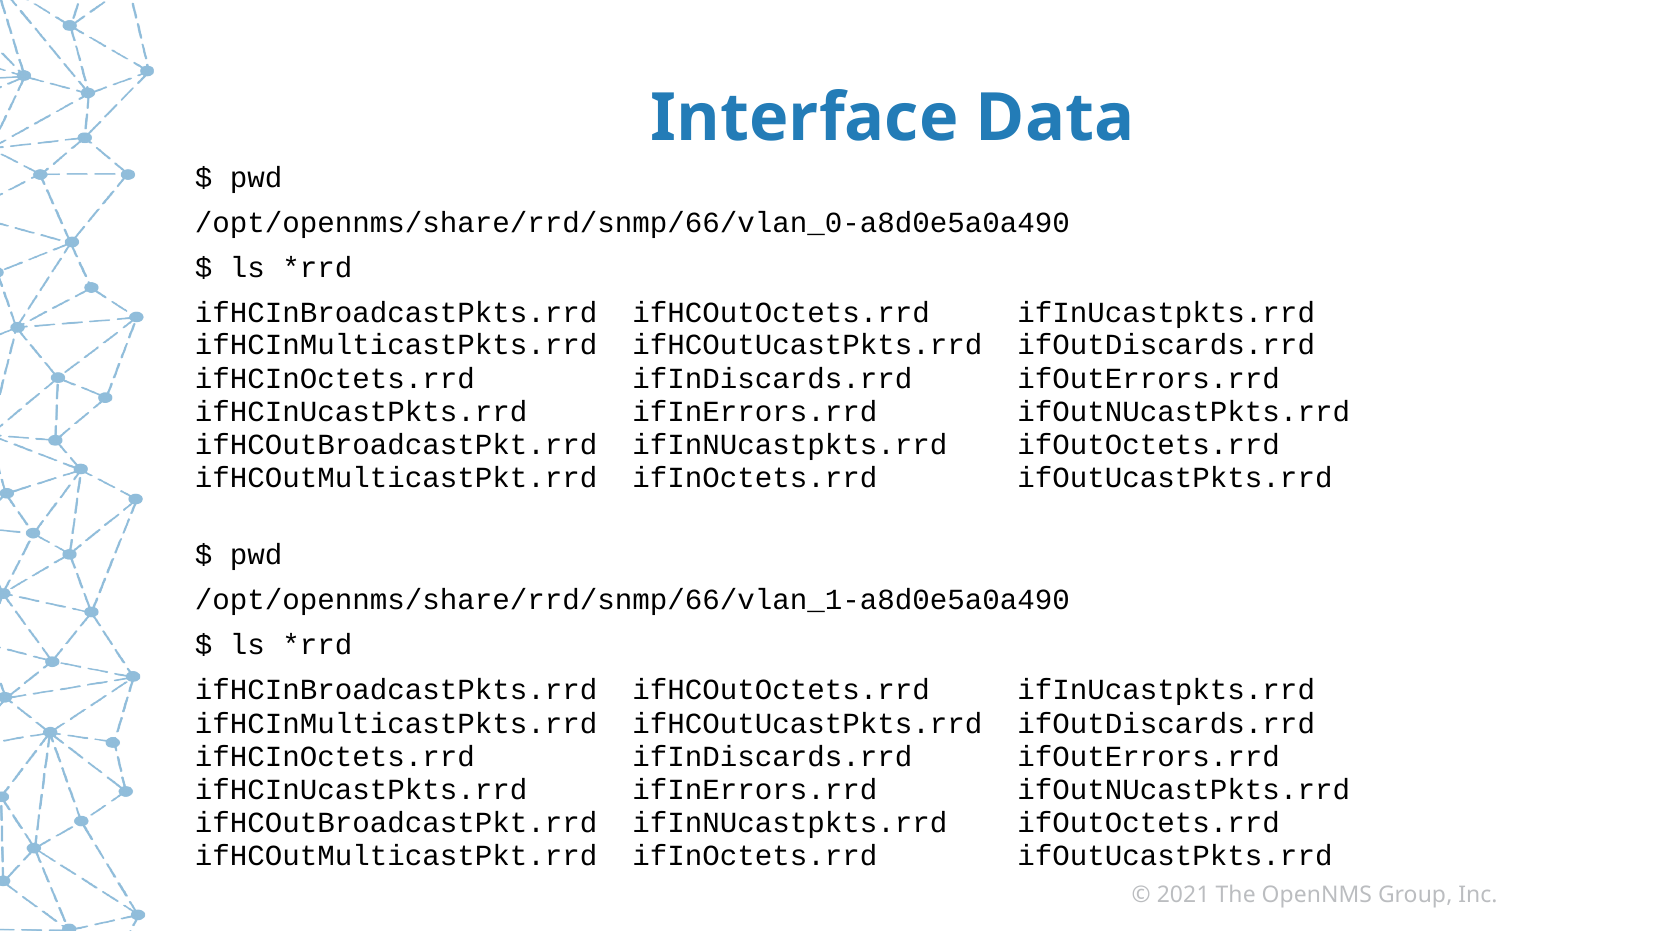

# Interface Data
$ pwd
/opt/opennms/share/rrd/snmp/66/vlan_0-a8d0e5a0a490
$ ls *rrd
ifHCInBroadcastPkts.rrd ifHCOutOctets.rrd ifInUcastpkts.rrd
ifHCInMulticastPkts.rrd ifHCOutUcastPkts.rrd ifOutDiscards.rrd
ifHCInOctets.rrd ifInDiscards.rrd ifOutErrors.rrd
ifHCInUcastPkts.rrd ifInErrors.rrd ifOutNUcastPkts.rrd
ifHCOutBroadcastPkt.rrd ifInNUcastpkts.rrd ifOutOctets.rrd
ifHCOutMulticastPkt.rrd ifInOctets.rrd ifOutUcastPkts.rrd
$ pwd
/opt/opennms/share/rrd/snmp/66/vlan_1-a8d0e5a0a490
$ ls *rrd
ifHCInBroadcastPkts.rrd ifHCOutOctets.rrd ifInUcastpkts.rrd
ifHCInMulticastPkts.rrd ifHCOutUcastPkts.rrd ifOutDiscards.rrd
ifHCInOctets.rrd ifInDiscards.rrd ifOutErrors.rrd
ifHCInUcastPkts.rrd ifInErrors.rrd ifOutNUcastPkts.rrd
ifHCOutBroadcastPkt.rrd ifInNUcastpkts.rrd ifOutOctets.rrd
ifHCOutMulticastPkt.rrd ifInOctets.rrd ifOutUcastPkts.rrd